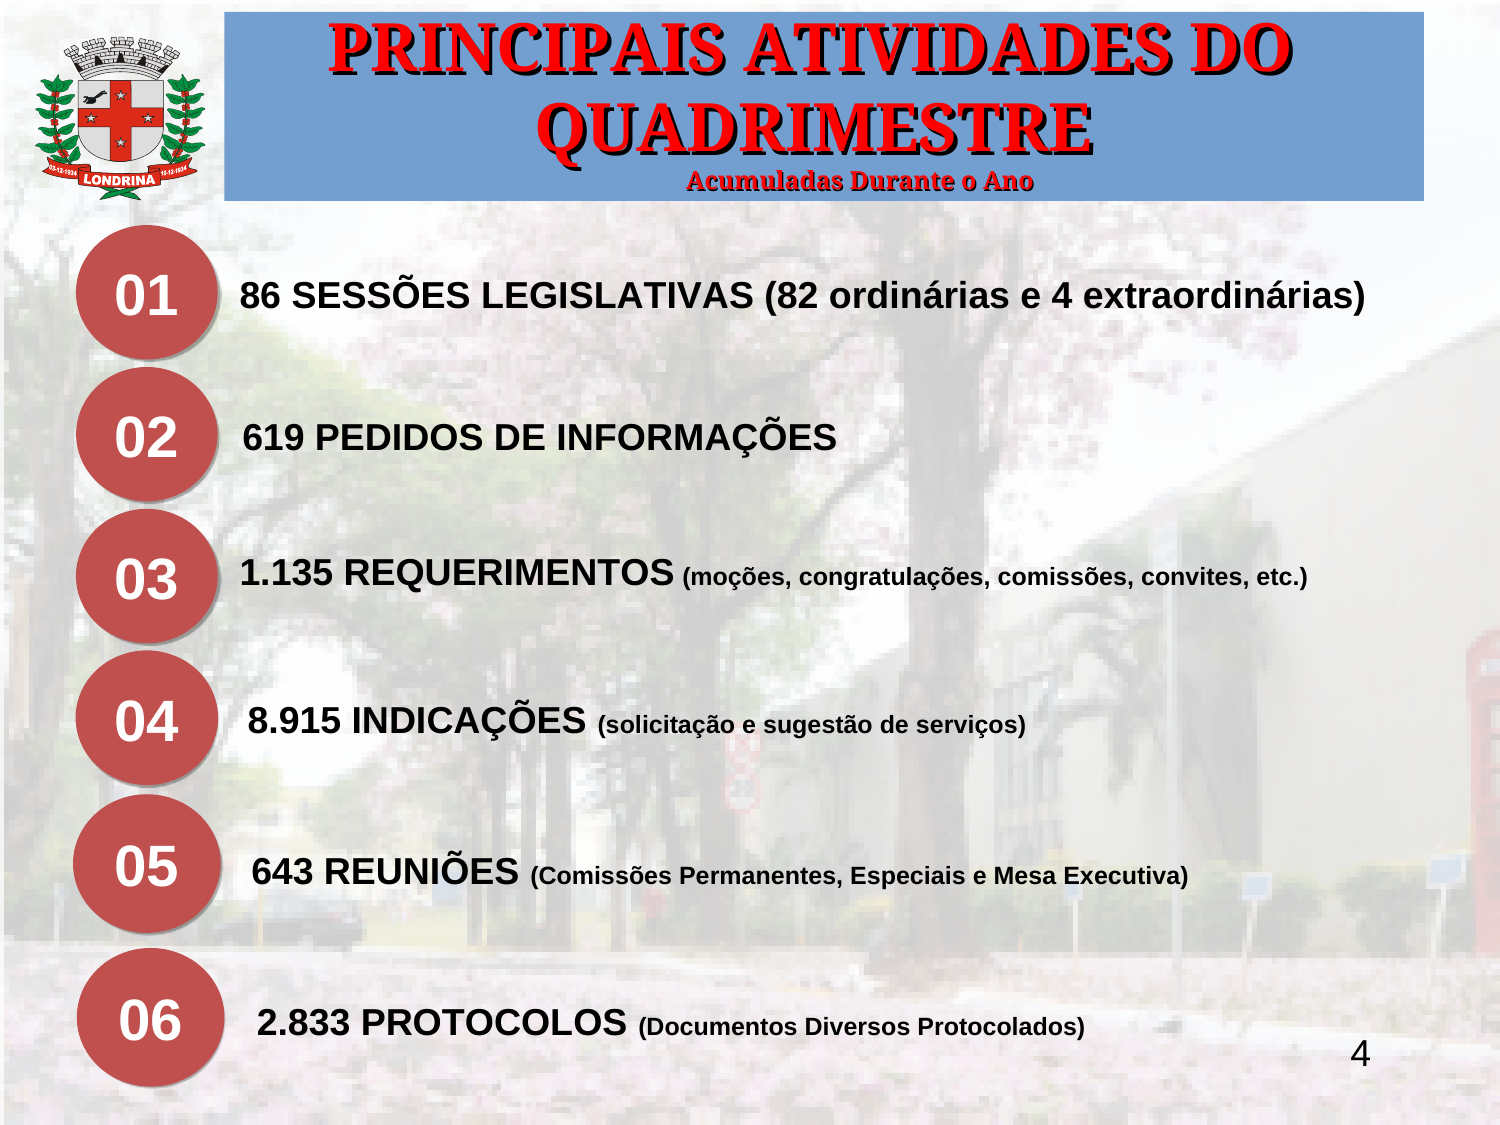

PRINCIPAIS ATIVIDADES DO QUADRIMESTRE
 Acumuladas Durante o Ano
01
86 SESSÕES LEGISLATIVAS (82 ordinárias e 4 extraordinárias)
02
619 PEDIDOS DE INFORMAÇÕES
03
1.135 REQUERIMENTOS (moções, congratulações, comissões, convites, etc.)
04
8.915 INDICAÇÕES (solicitação e sugestão de serviços)
05
643 REUNIÕES (Comissões Permanentes, Especiais e Mesa Executiva)
06
2.833 PROTOCOLOS (Documentos Diversos Protocolados)